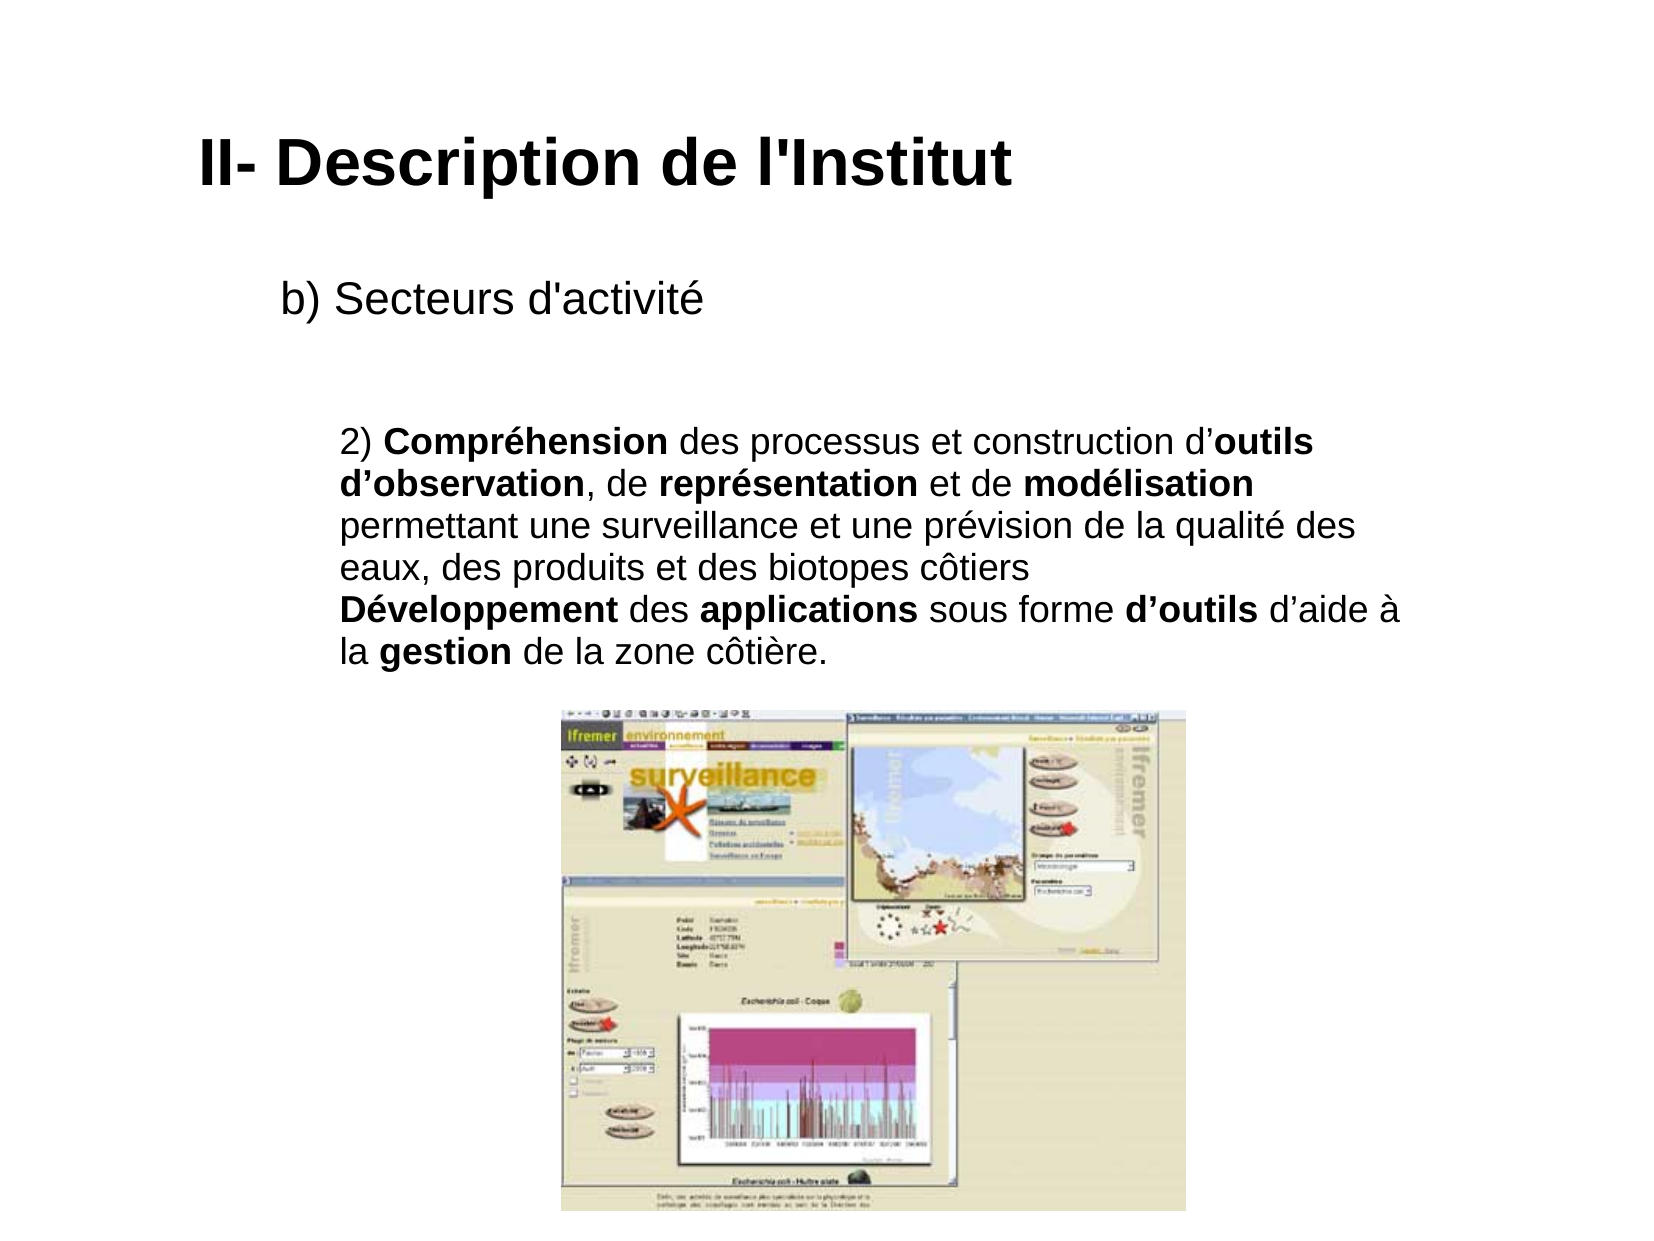

II- Description de l'Institut
b) Secteurs d'activité
2) Compréhension des processus et construction d’outils d’observation, de représentation et de modélisation permettant une surveillance et une prévision de la qualité des eaux, des produits et des biotopes côtiers
Développement des applications sous forme d’outils d’aide à la gestion de la zone côtière.